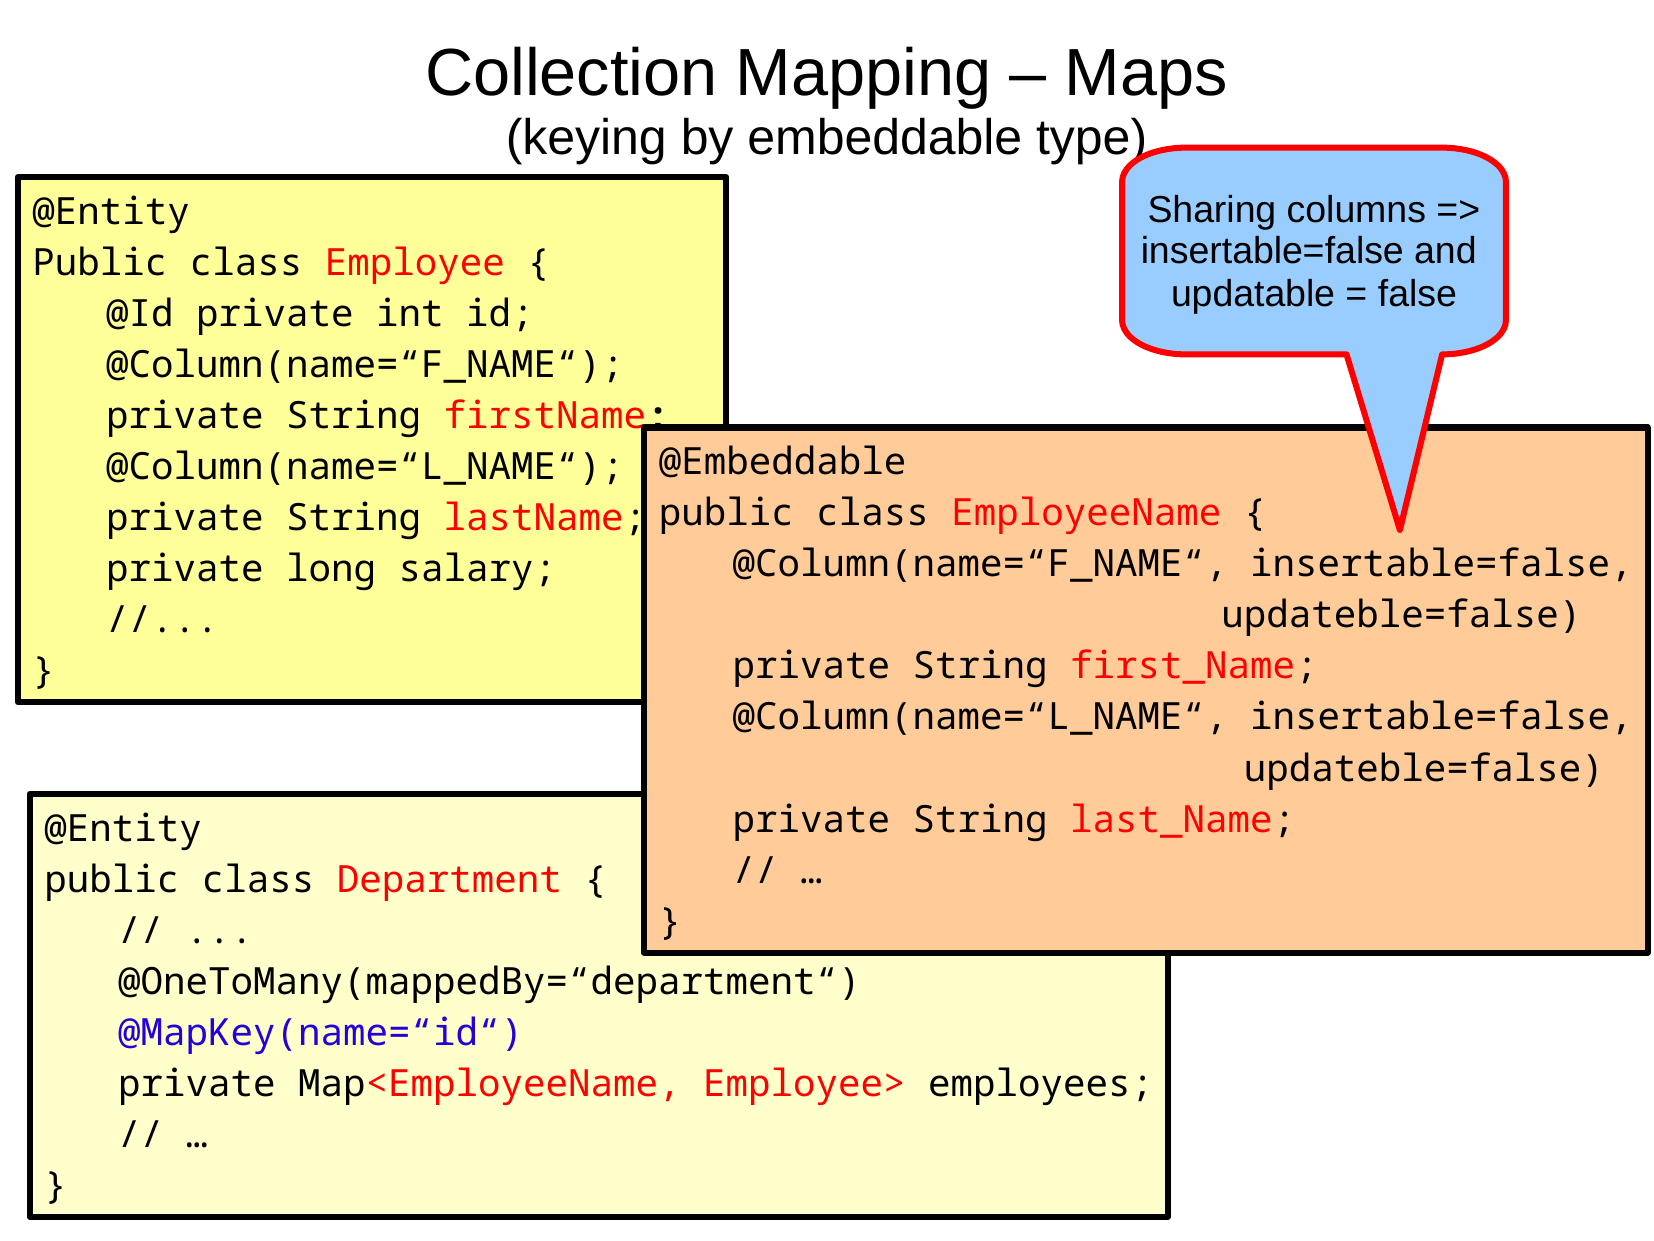

# Collection Mapping – Maps (keying by embeddable type)
Sharing columns =>
insertable=false and
updatable = false
@Entity
Public class Employee {
	@Id private int id;
	@Column(name=“F_NAME“);
	private String firstName;
	@Column(name=“L_NAME“);
	private String lastName;
	private long salary;
	//...
}
@Embeddable
public class EmployeeName {
	@Column(name=“F_NAME“, insertable=false,
 updateble=false)
	private String first_Name;
	@Column(name=“L_NAME“, insertable=false,
 updateble=false)
	private String last_Name;
	// …
}
@Entity
public class Department {
	// ...
	@OneToMany(mappedBy=“department“)
	@MapKey(name=“id“)
	private Map<EmployeeName, Employee> employees;
	// …
}
KBSS 2010